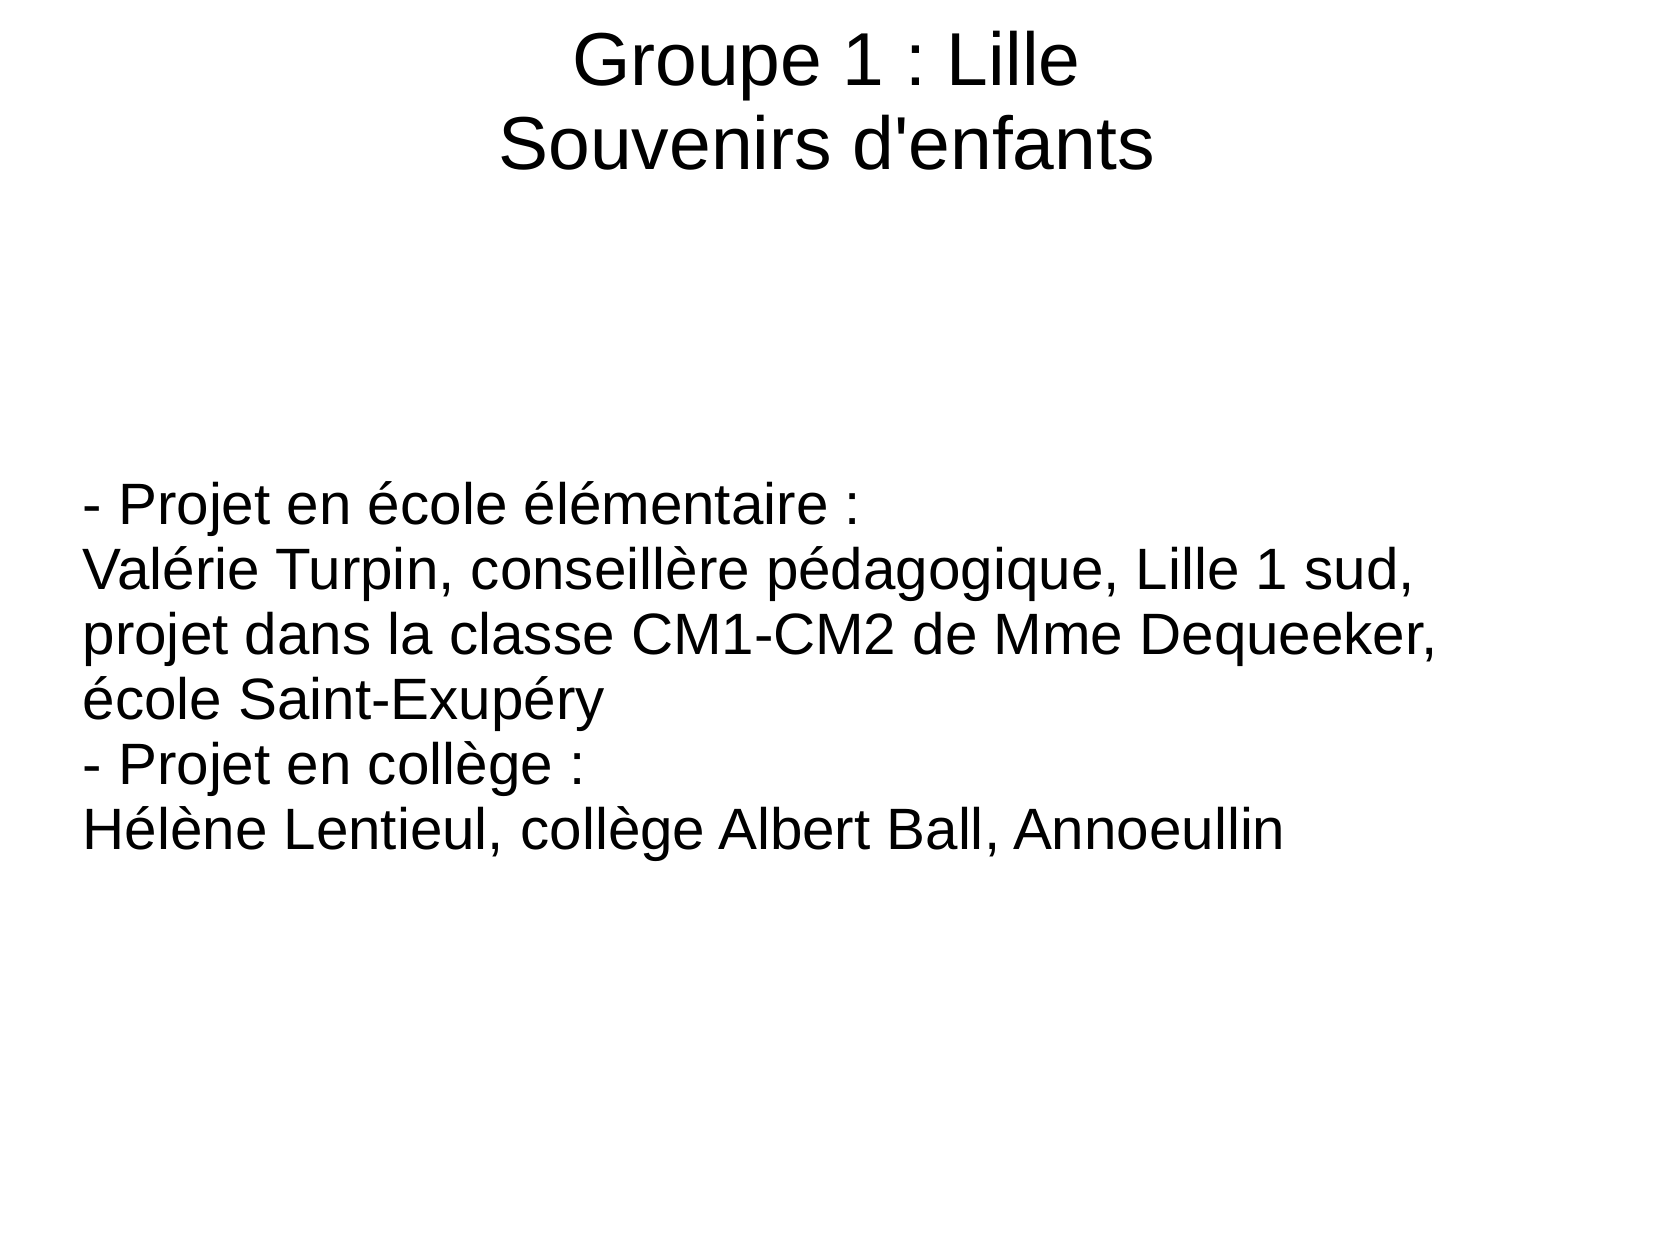

# Groupe 1 : Lille Souvenirs d'enfants
- Projet en école élémentaire :
Valérie Turpin, conseillère pédagogique, Lille 1 sud, projet dans la classe CM1-CM2 de Mme Dequeeker, école Saint-Exupéry
- Projet en collège :
Hélène Lentieul, collège Albert Ball, Annoeullin